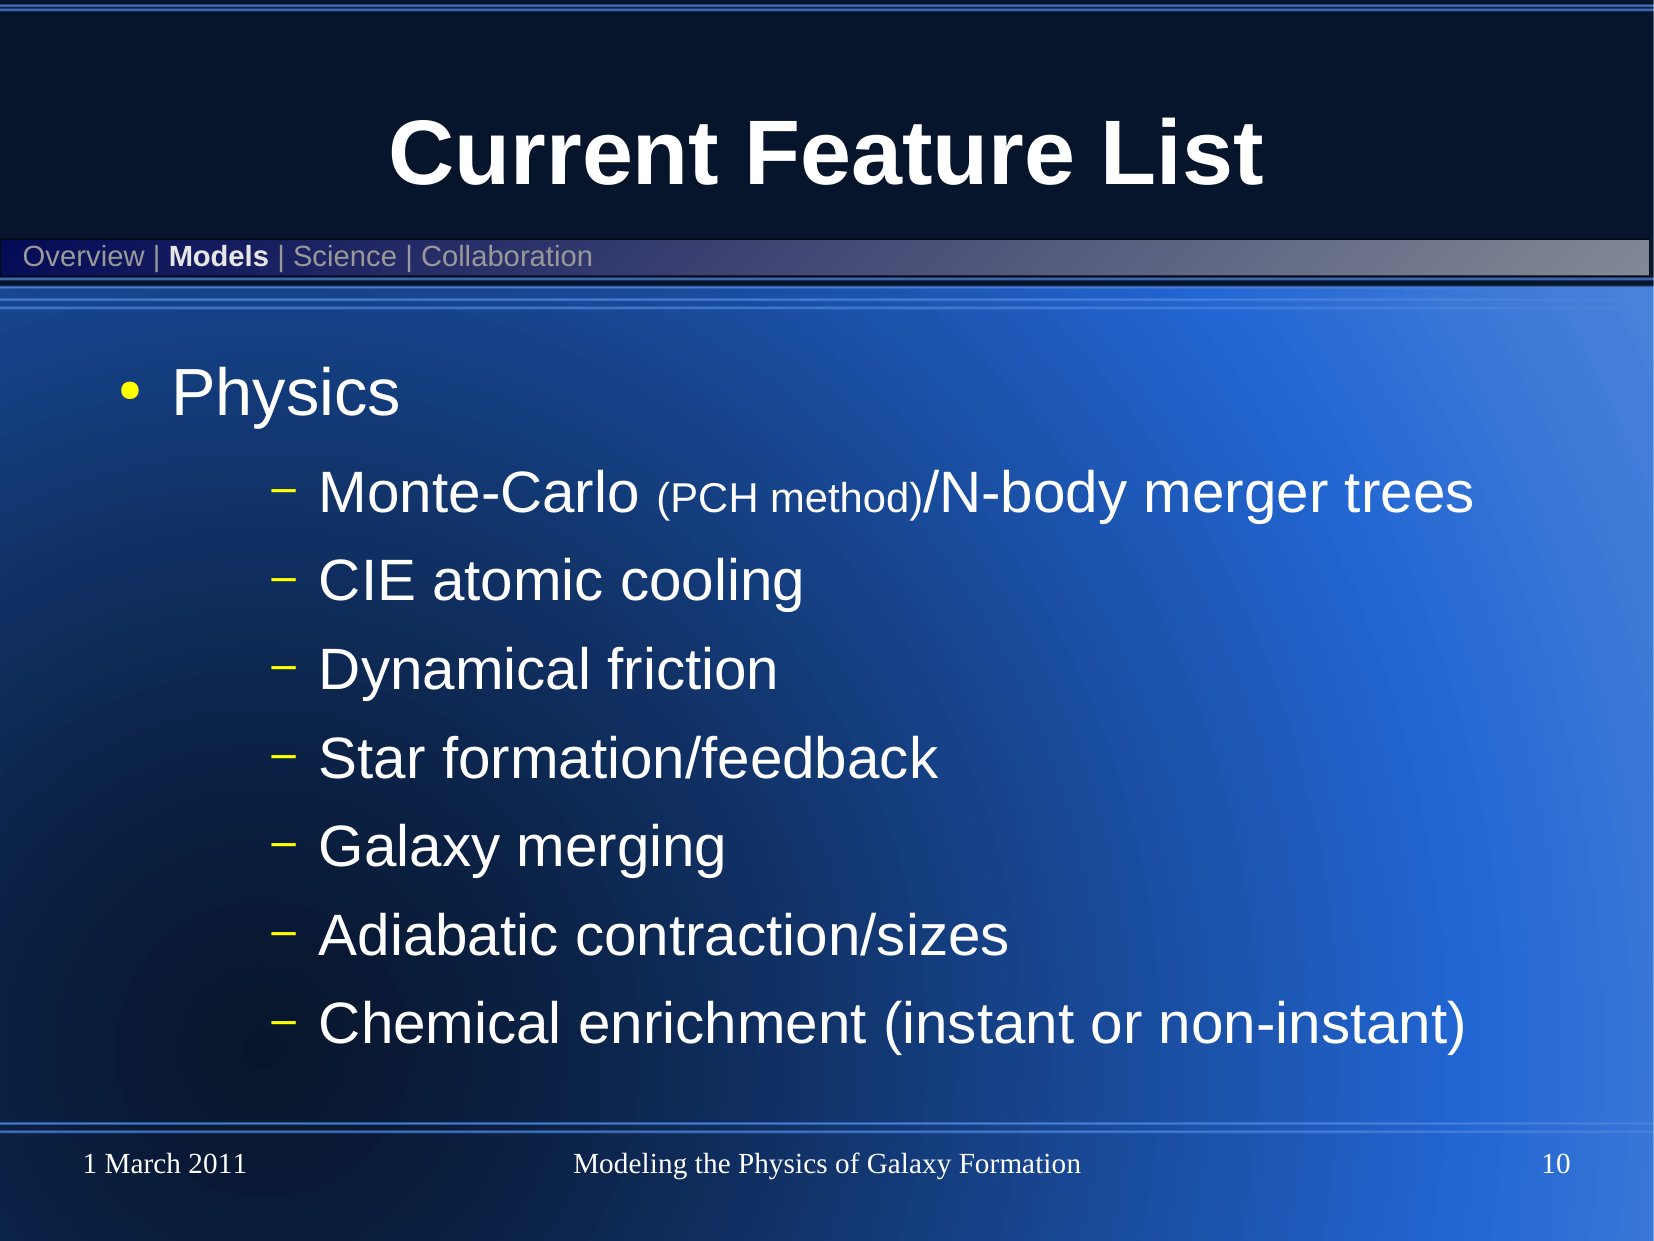

Current Feature List
Overview | Models | Science | Collaboration
# Physics
Monte-Carlo (PCH method)/N-body merger trees
CIE atomic cooling
Dynamical friction
Star formation/feedback
Galaxy merging
Adiabatic contraction/sizes
Chemical enrichment (instant or non-instant)
1 March 2011
Modeling the Physics of Galaxy Formation
10